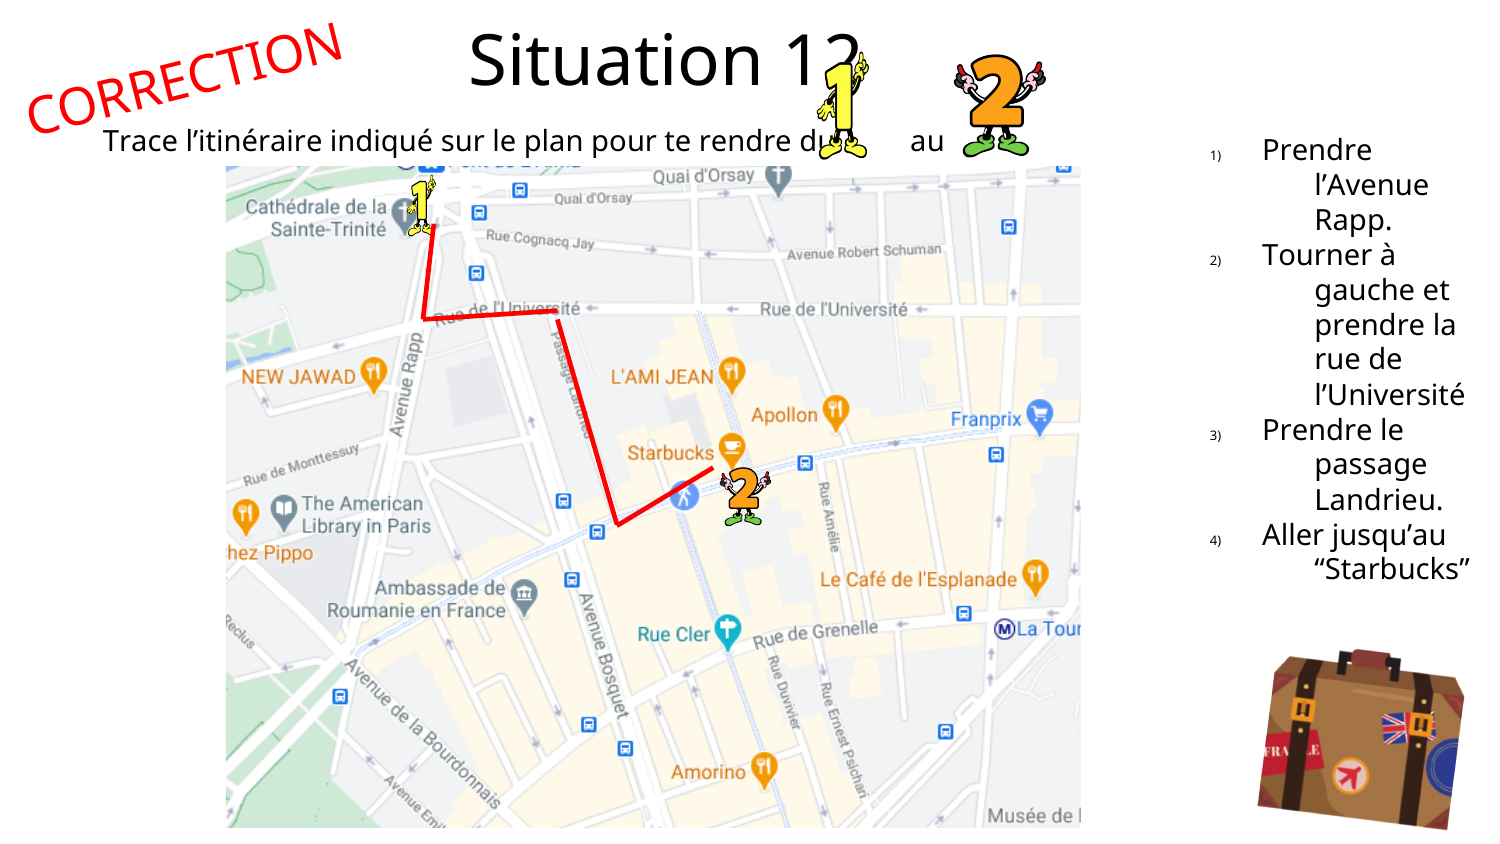

Situation 12
CORRECTION
Trace l’itinéraire indiqué sur le plan pour te rendre du au
Prendre l’Avenue Rapp.
Tourner à gauche et prendre la rue de l’Université
Prendre le passage Landrieu.
Aller jusqu’au “Starbucks”